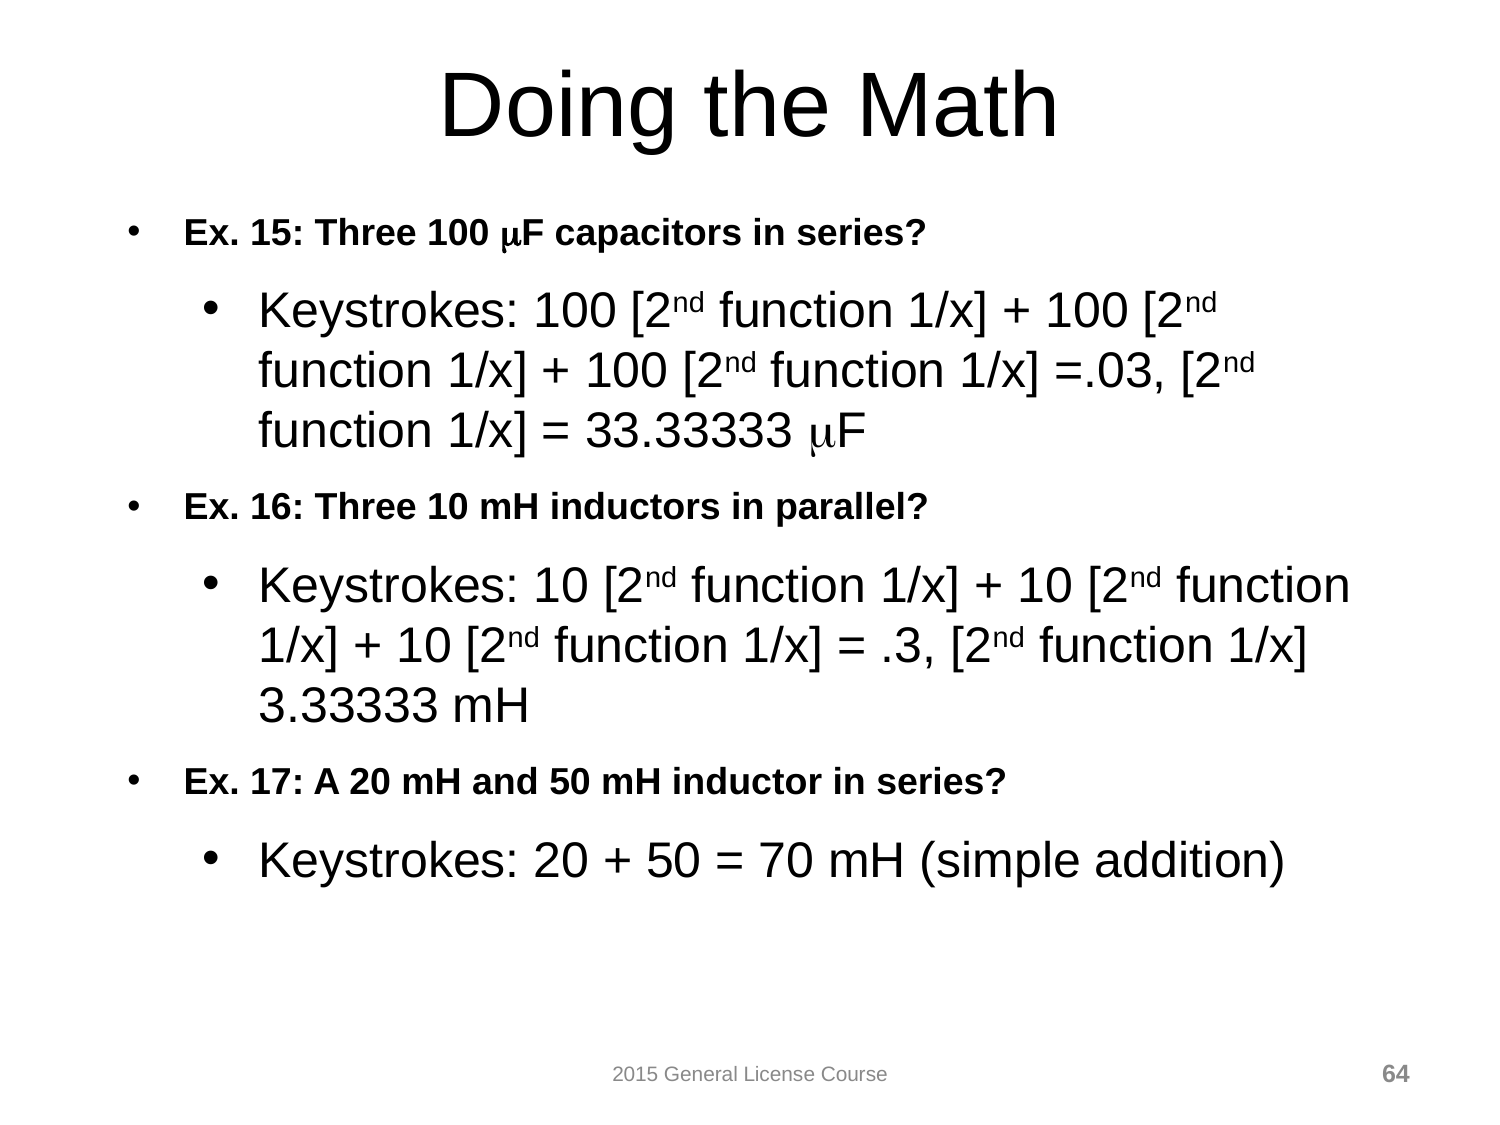

Doing the Math
Ex. 15: Three 100 F capacitors in series?
Keystrokes: 100 [2nd function 1/x] + 100 [2nd function 1/x] + 100 [2nd function 1/x] =.03, [2nd function 1/x] = 33.33333 F
Ex. 16: Three 10 mH inductors in parallel?
Keystrokes: 10 [2nd function 1/x] + 10 [2nd function 1/x] + 10 [2nd function 1/x] = .3, [2nd function 1/x] 3.33333 mH
Ex. 17: A 20 mH and 50 mH inductor in series?
Keystrokes: 20 + 50 = 70 mH (simple addition)
2015 General License Course